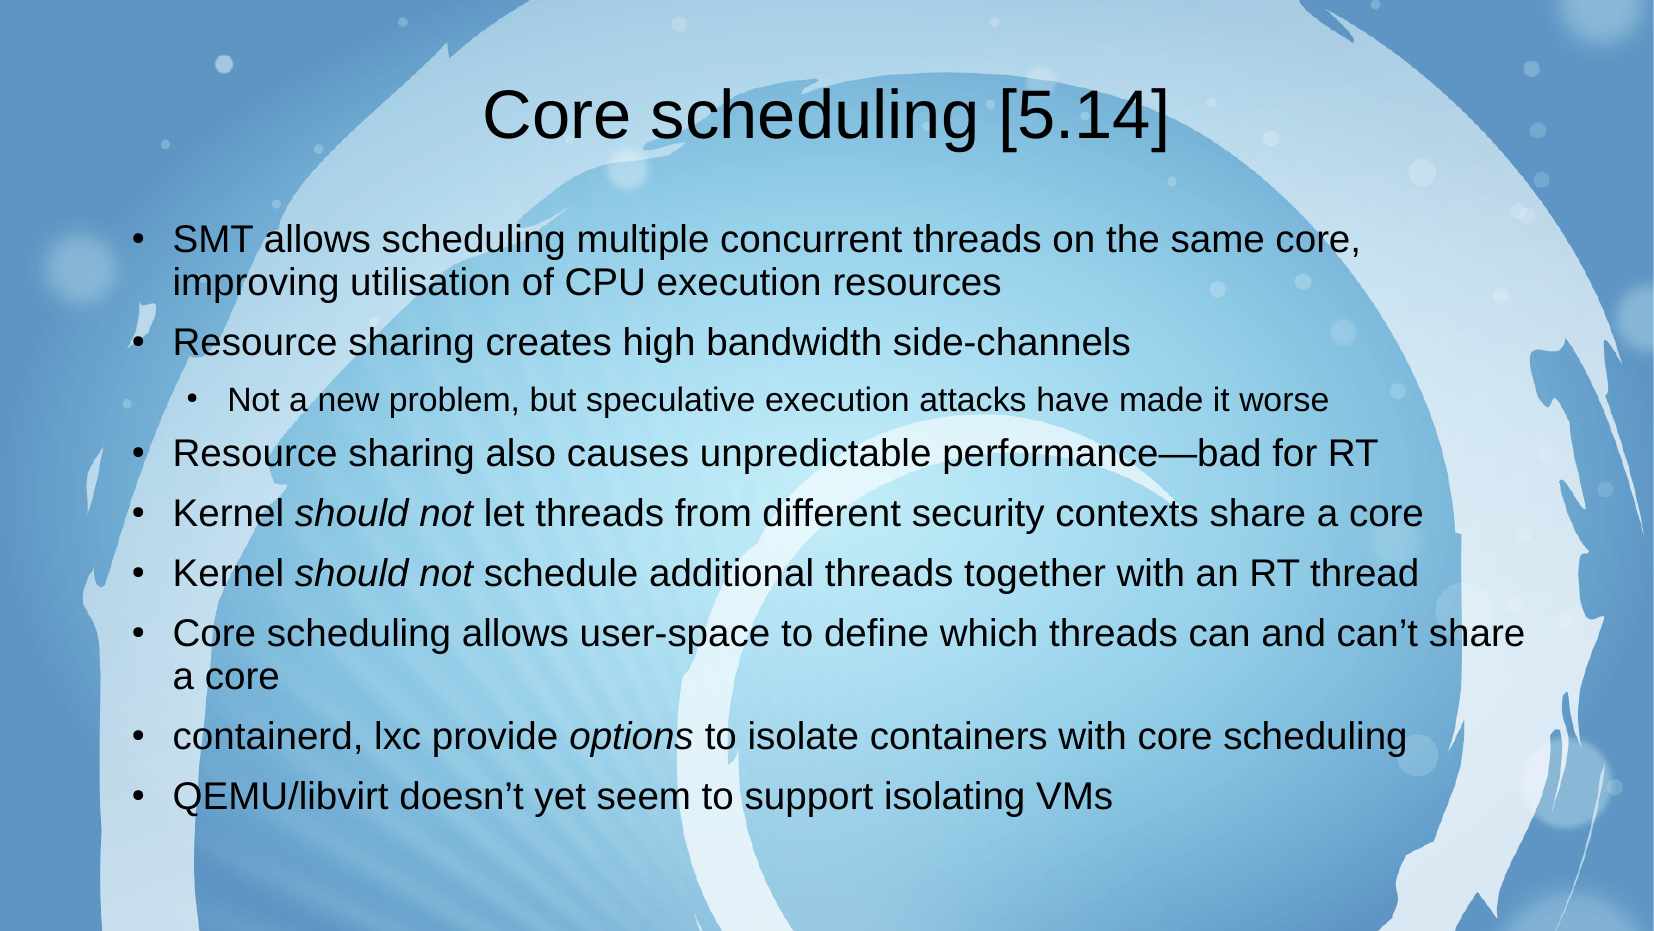

# Core scheduling [5.14]
SMT allows scheduling multiple concurrent threads on the same core, improving utilisation of CPU execution resources
Resource sharing creates high bandwidth side-channels
Not a new problem, but speculative execution attacks have made it worse
Resource sharing also causes unpredictable performance—bad for RT
Kernel should not let threads from different security contexts share a core
Kernel should not schedule additional threads together with an RT thread
Core scheduling allows user-space to define which threads can and can’t share a core
containerd, lxc provide options to isolate containers with core scheduling
QEMU/libvirt doesn’t yet seem to support isolating VMs